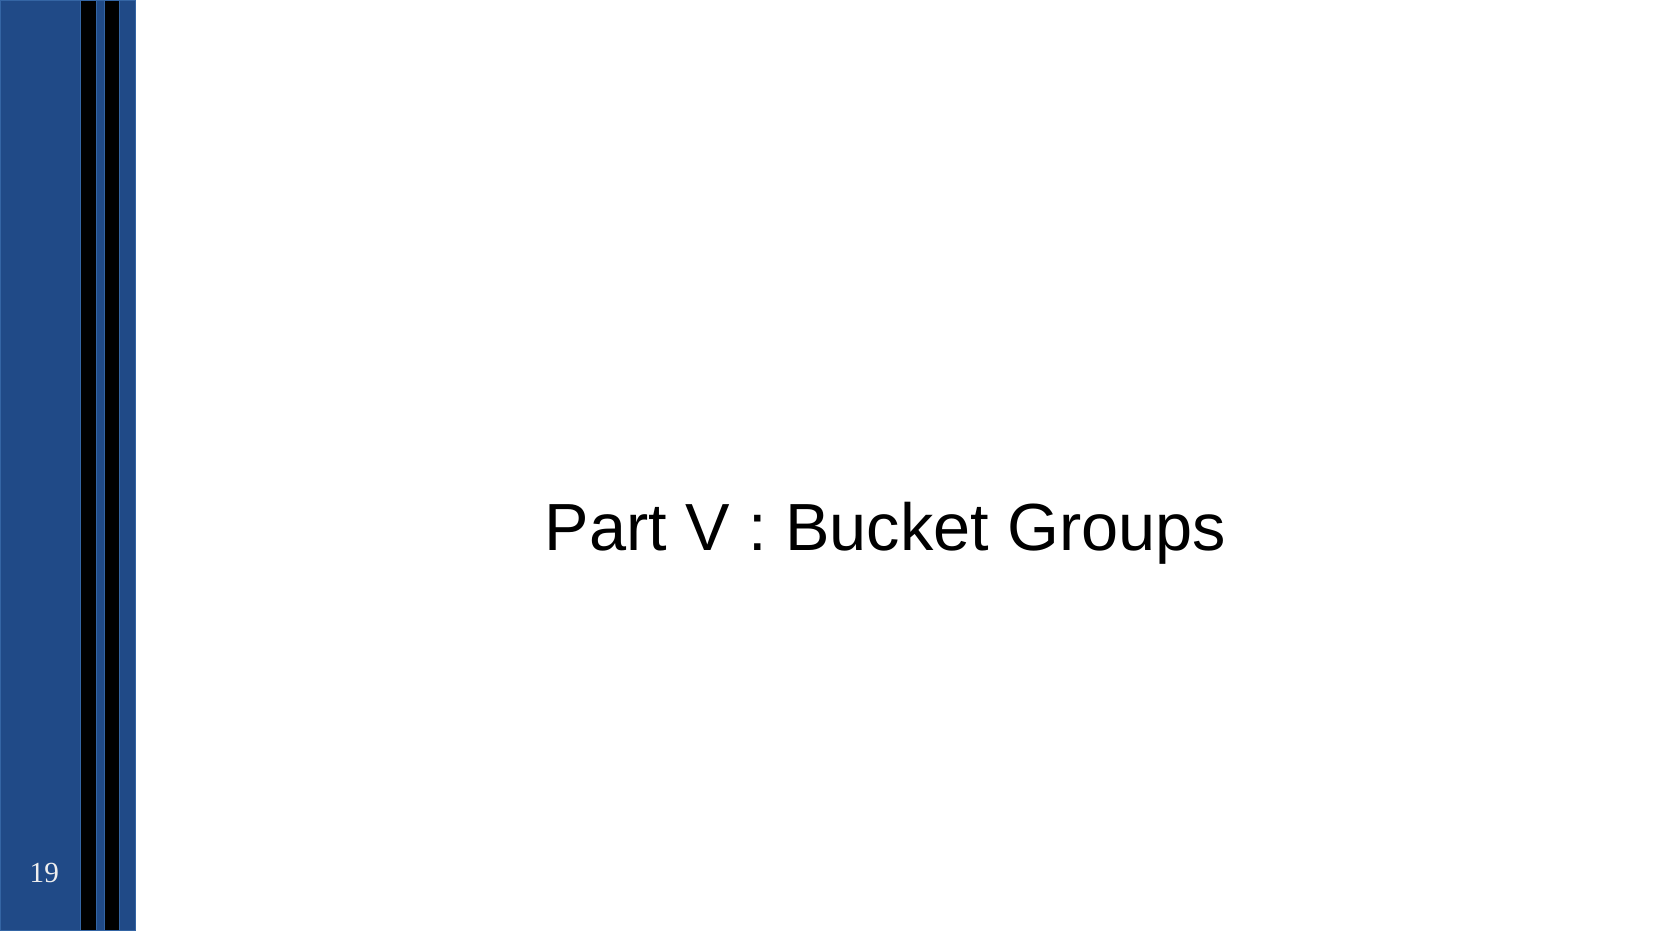

# Part V : Bucket Groups
19